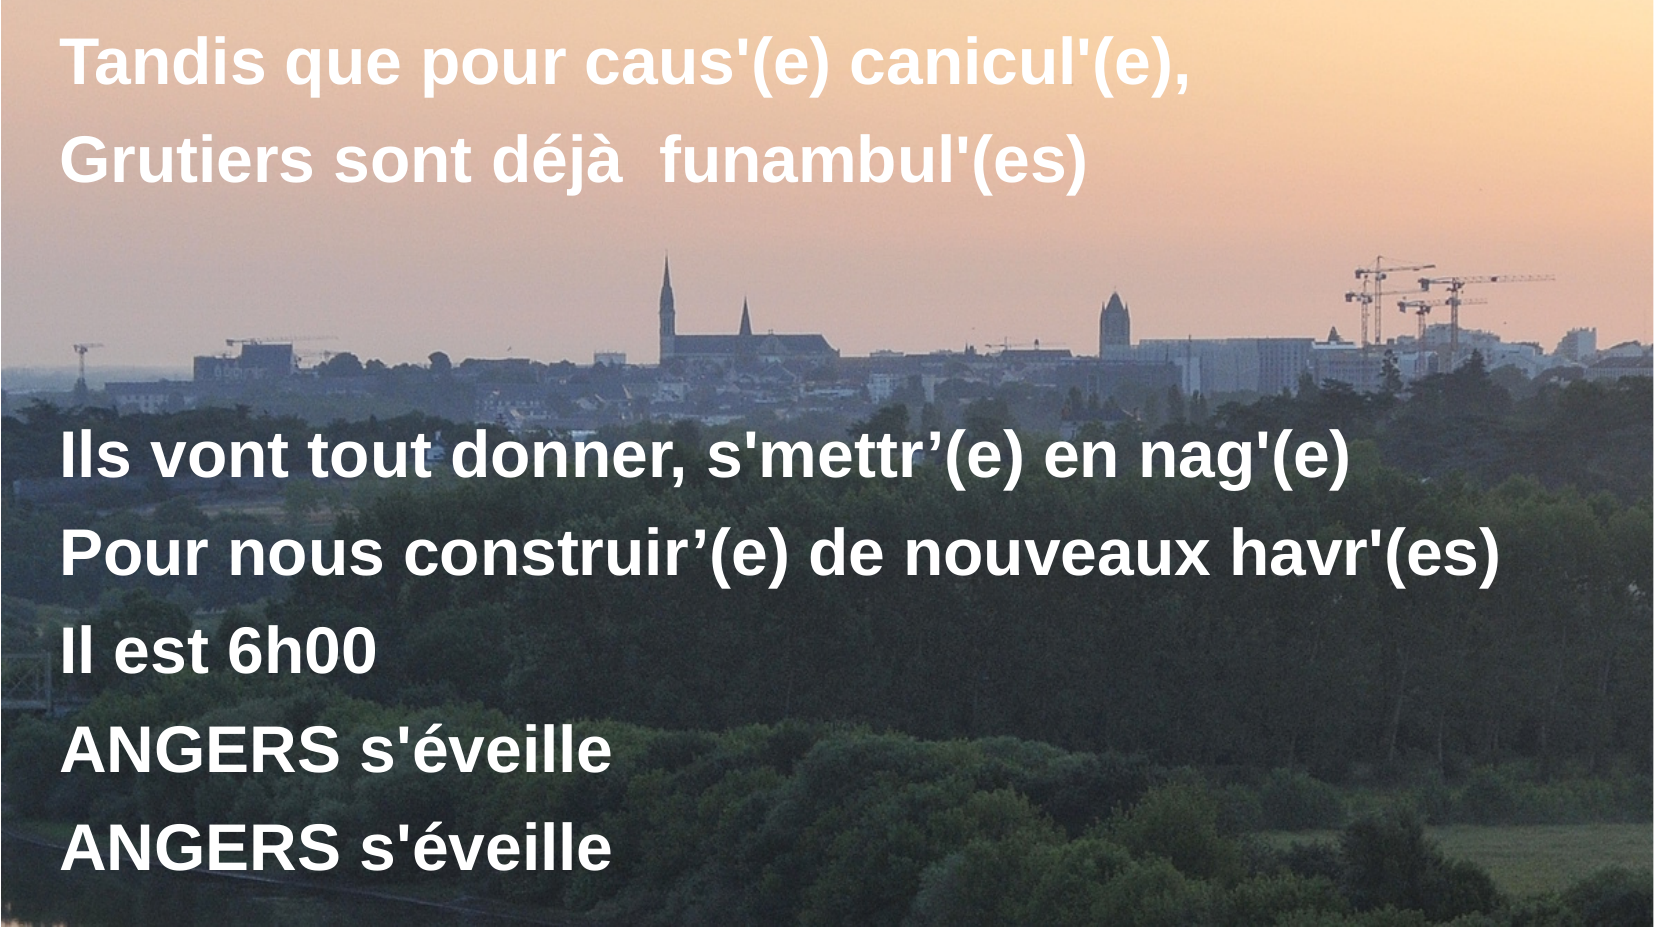

# Tandis que pour caus'(e) canicul'(e),
Grutiers sont déjà  funambul'(es)
Ils vont tout donner, s'mettr’(e) en nag'(e)
Pour nous construir’(e) de nouveaux havr'(es)
Il est 6h00
ANGERS s'éveille
ANGERS s'éveille